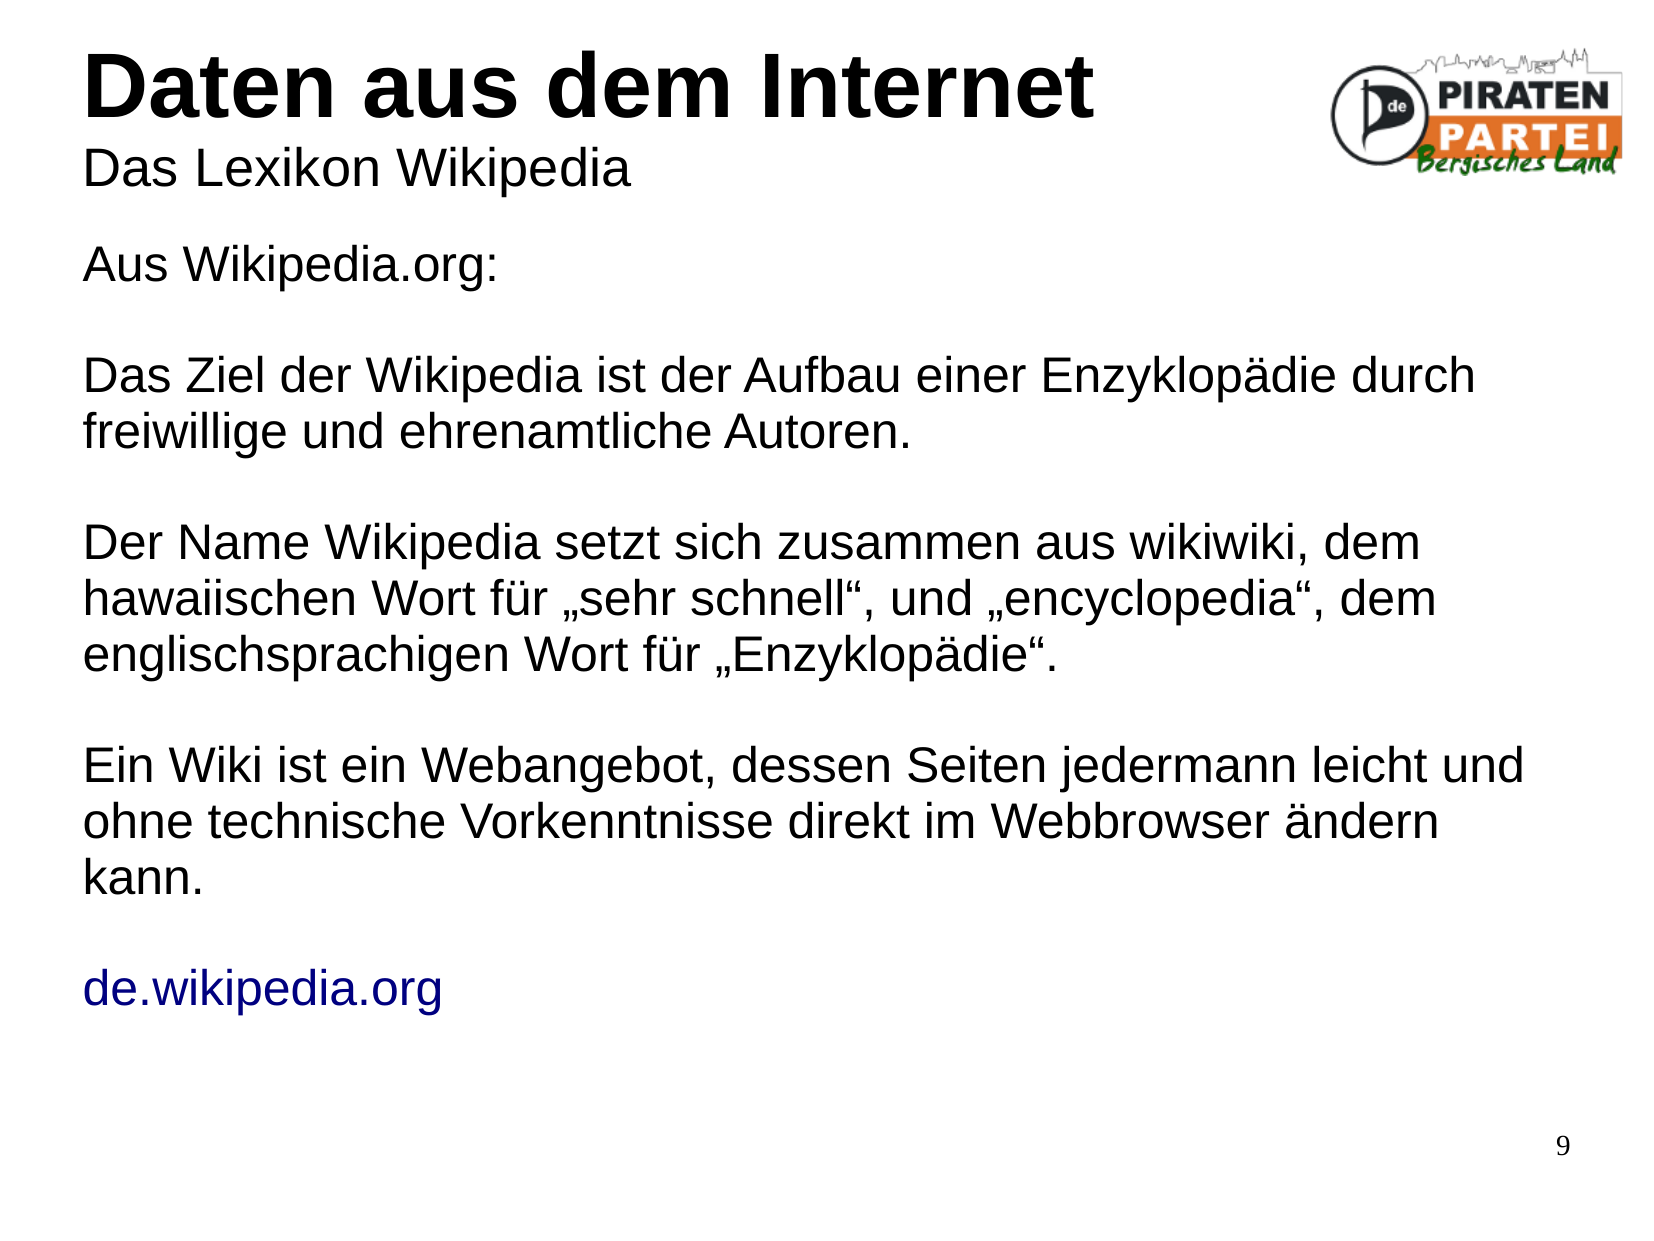

# Daten aus dem Internet Das Lexikon Wikipedia
Aus Wikipedia.org:
Das Ziel der Wikipedia ist der Aufbau einer Enzyklopädie durch freiwillige und ehrenamtliche Autoren.
Der Name Wikipedia setzt sich zusammen aus wikiwiki, dem hawaiischen Wort für „sehr schnell“, und „encyclopedia“, dem englischsprachigen Wort für „Enzyklopädie“.
Ein Wiki ist ein Webangebot, dessen Seiten jedermann leicht und ohne technische Vorkenntnisse direkt im Webbrowser ändern kann.
de.wikipedia.org
9